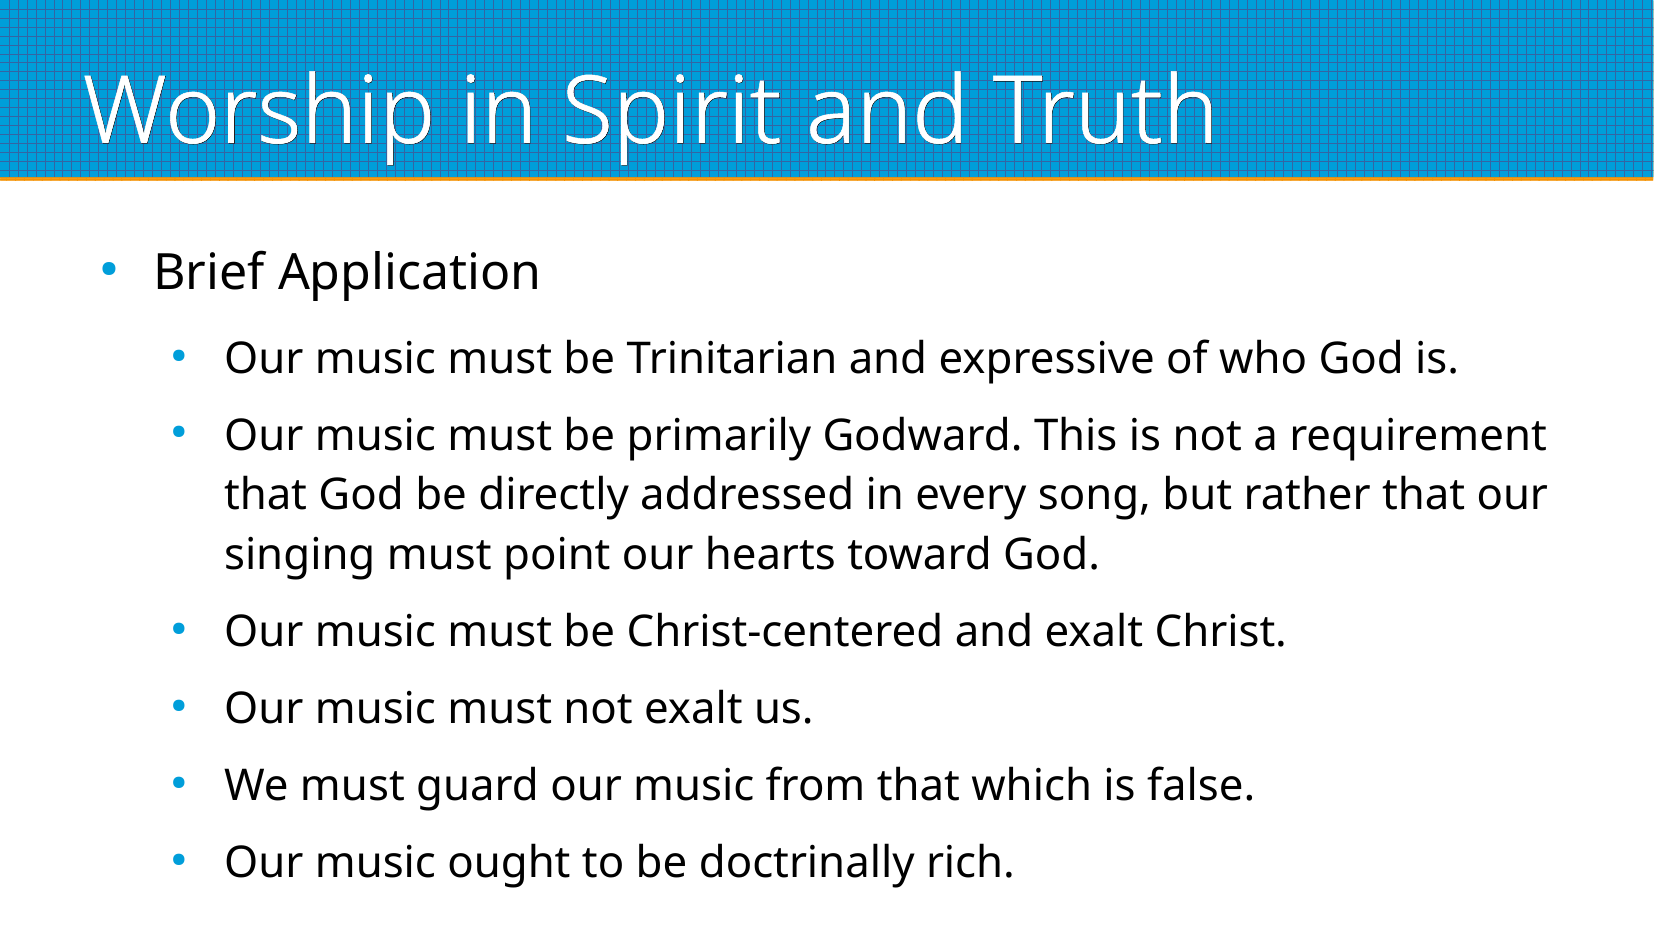

# Worship in Spirit and Truth
Brief Application
Our music must be Trinitarian and expressive of who God is.
Our music must be primarily Godward. This is not a requirement that God be directly addressed in every song, but rather that our singing must point our hearts toward God.
Our music must be Christ-centered and exalt Christ.
Our music must not exalt us.
We must guard our music from that which is false.
Our music ought to be doctrinally rich.